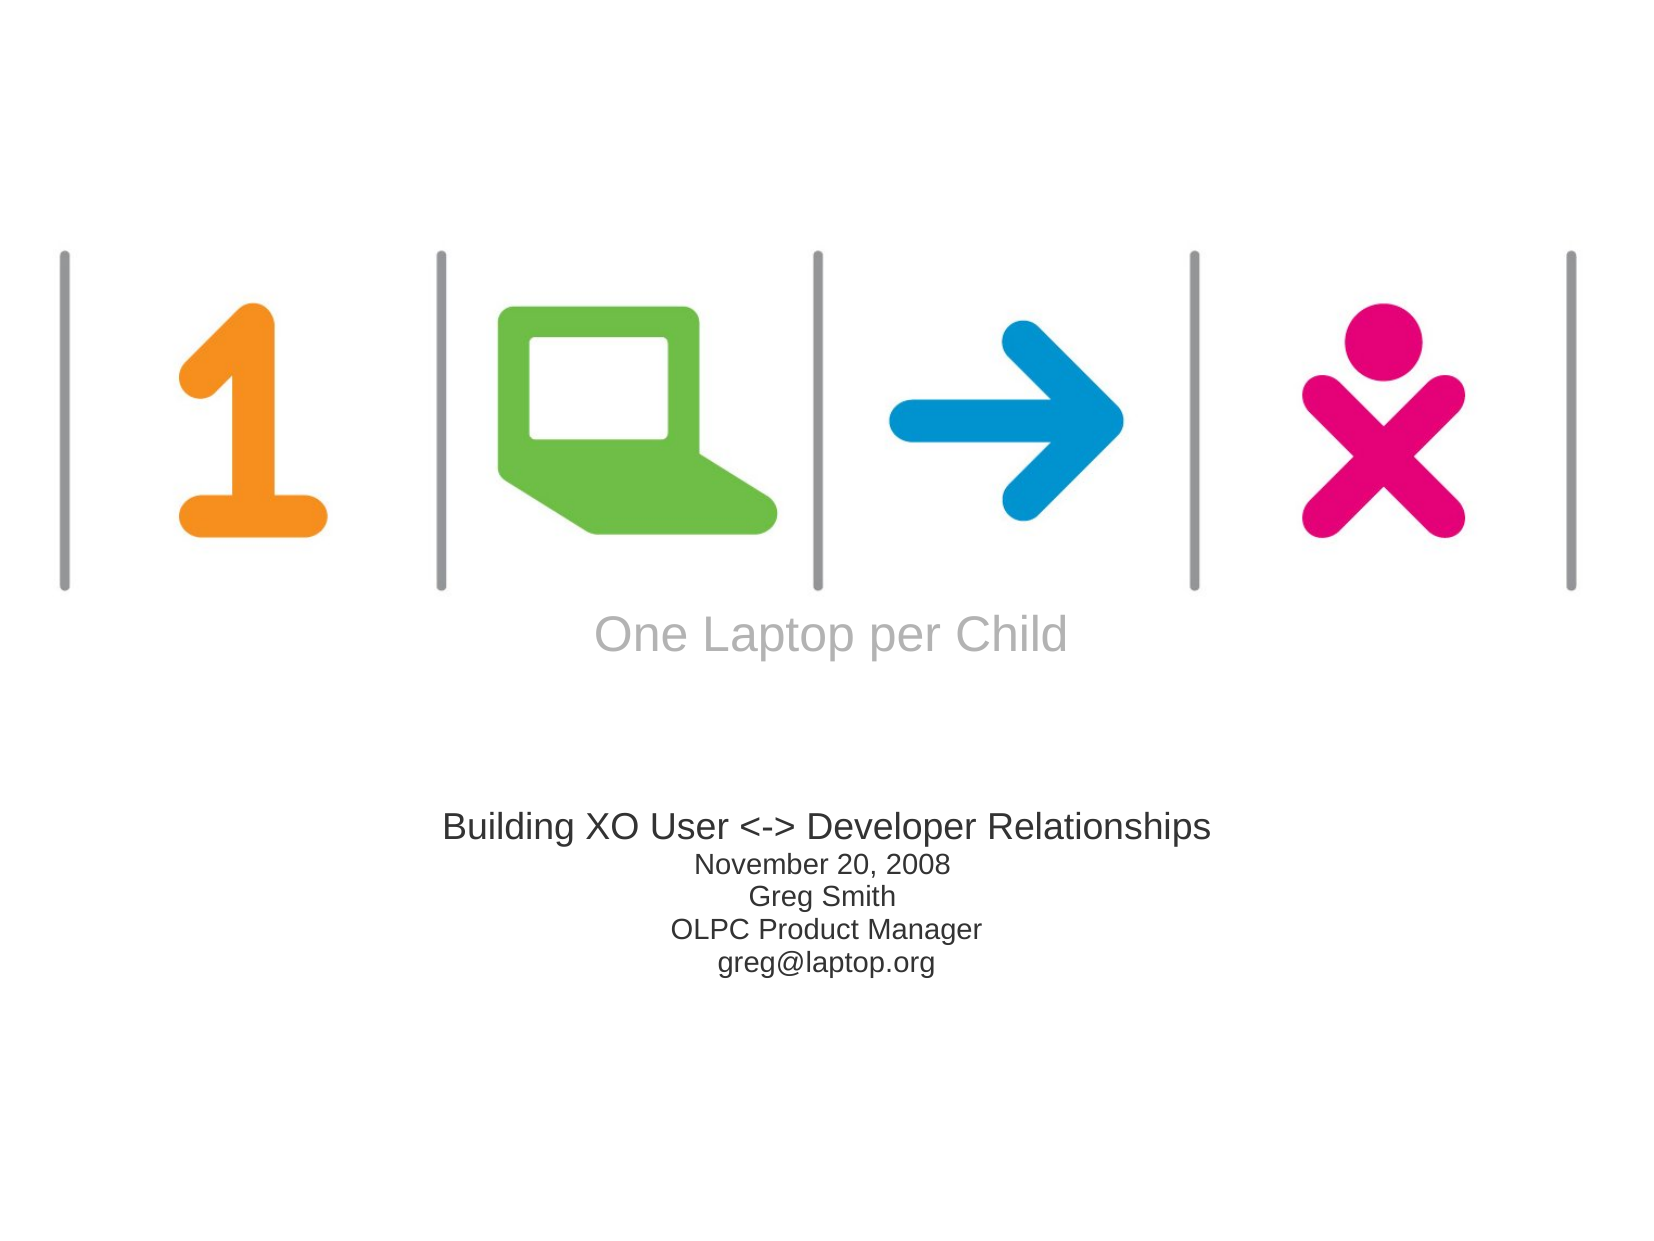

One Laptop per Child
One Laptop per Child
Building XO User <-> Developer Relationships
November 20, 2008
Greg Smith
OLPC Product Manager
greg@laptop.org